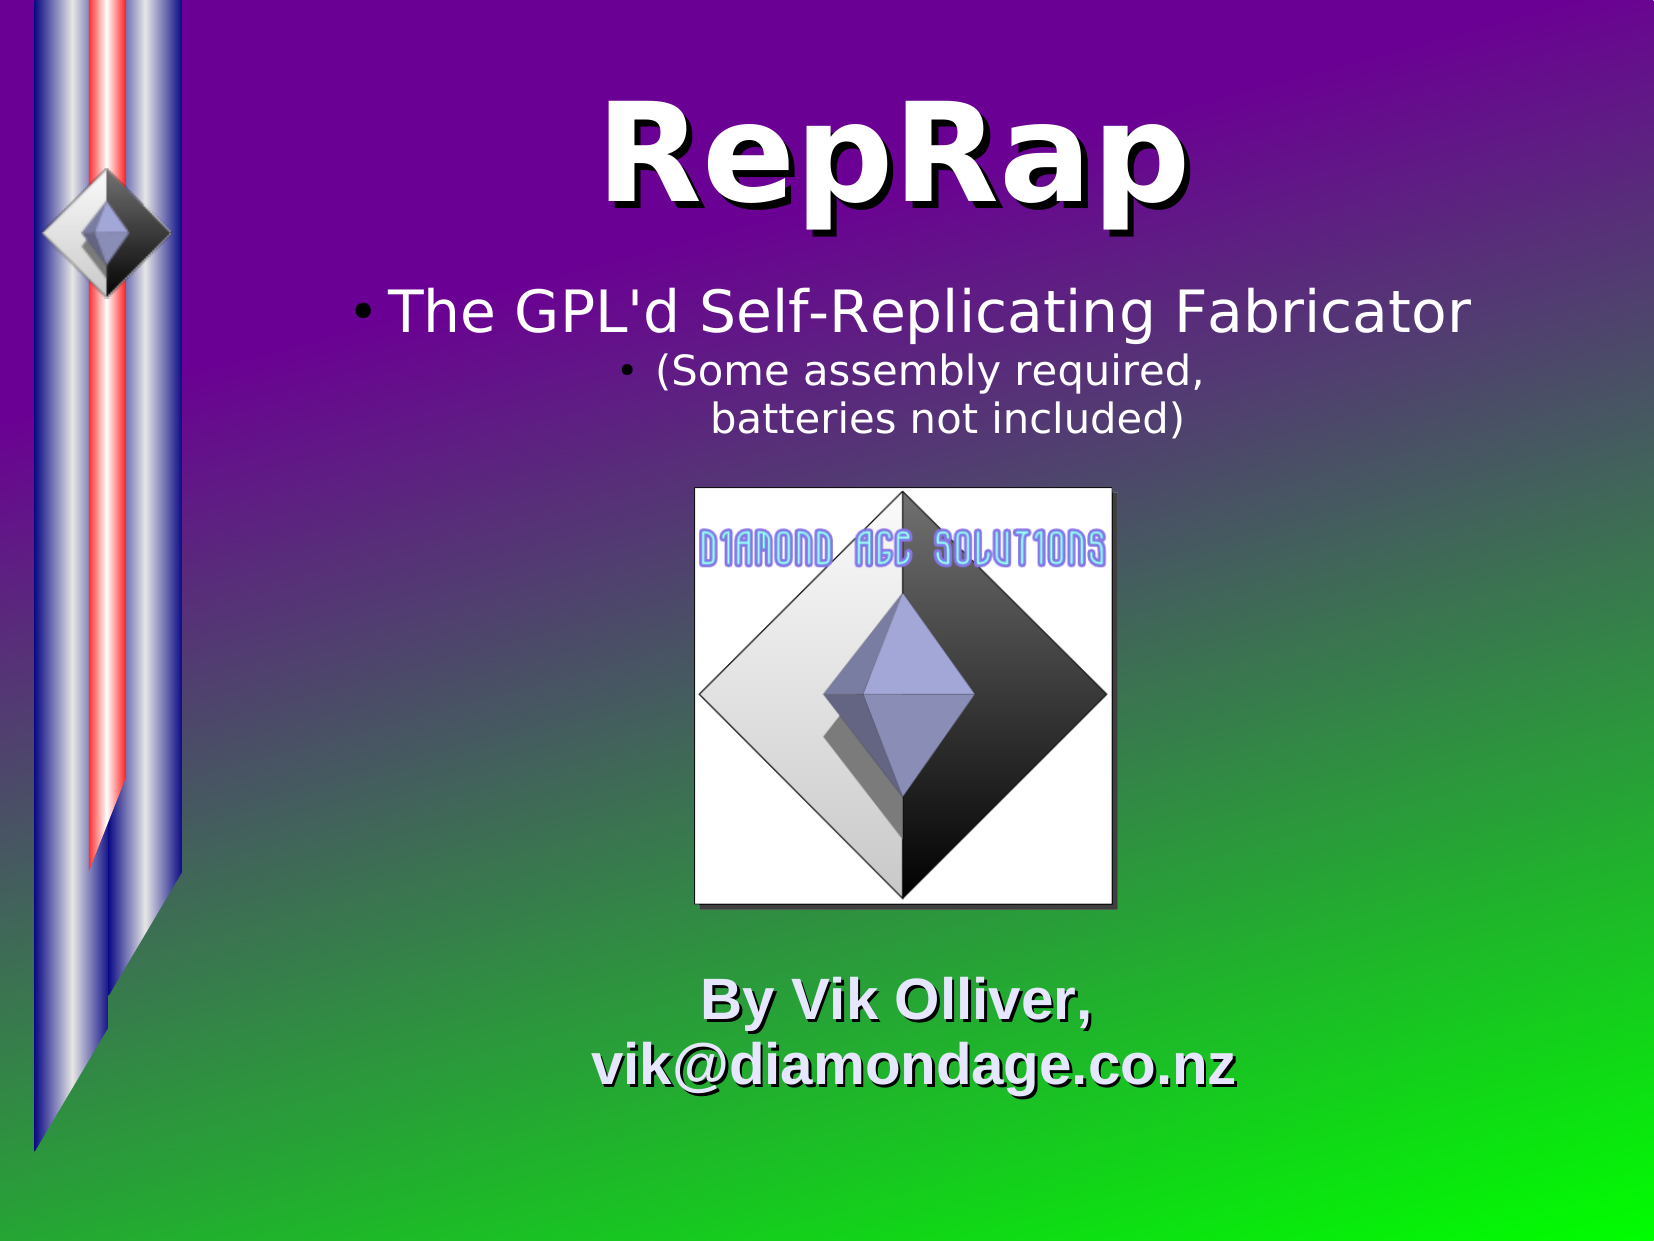

# RepRap
The GPL'd Self-Replicating Fabricator
(Some assembly required,
batteries not included)
By Vik Olliver,
vik@diamondage.co.nz